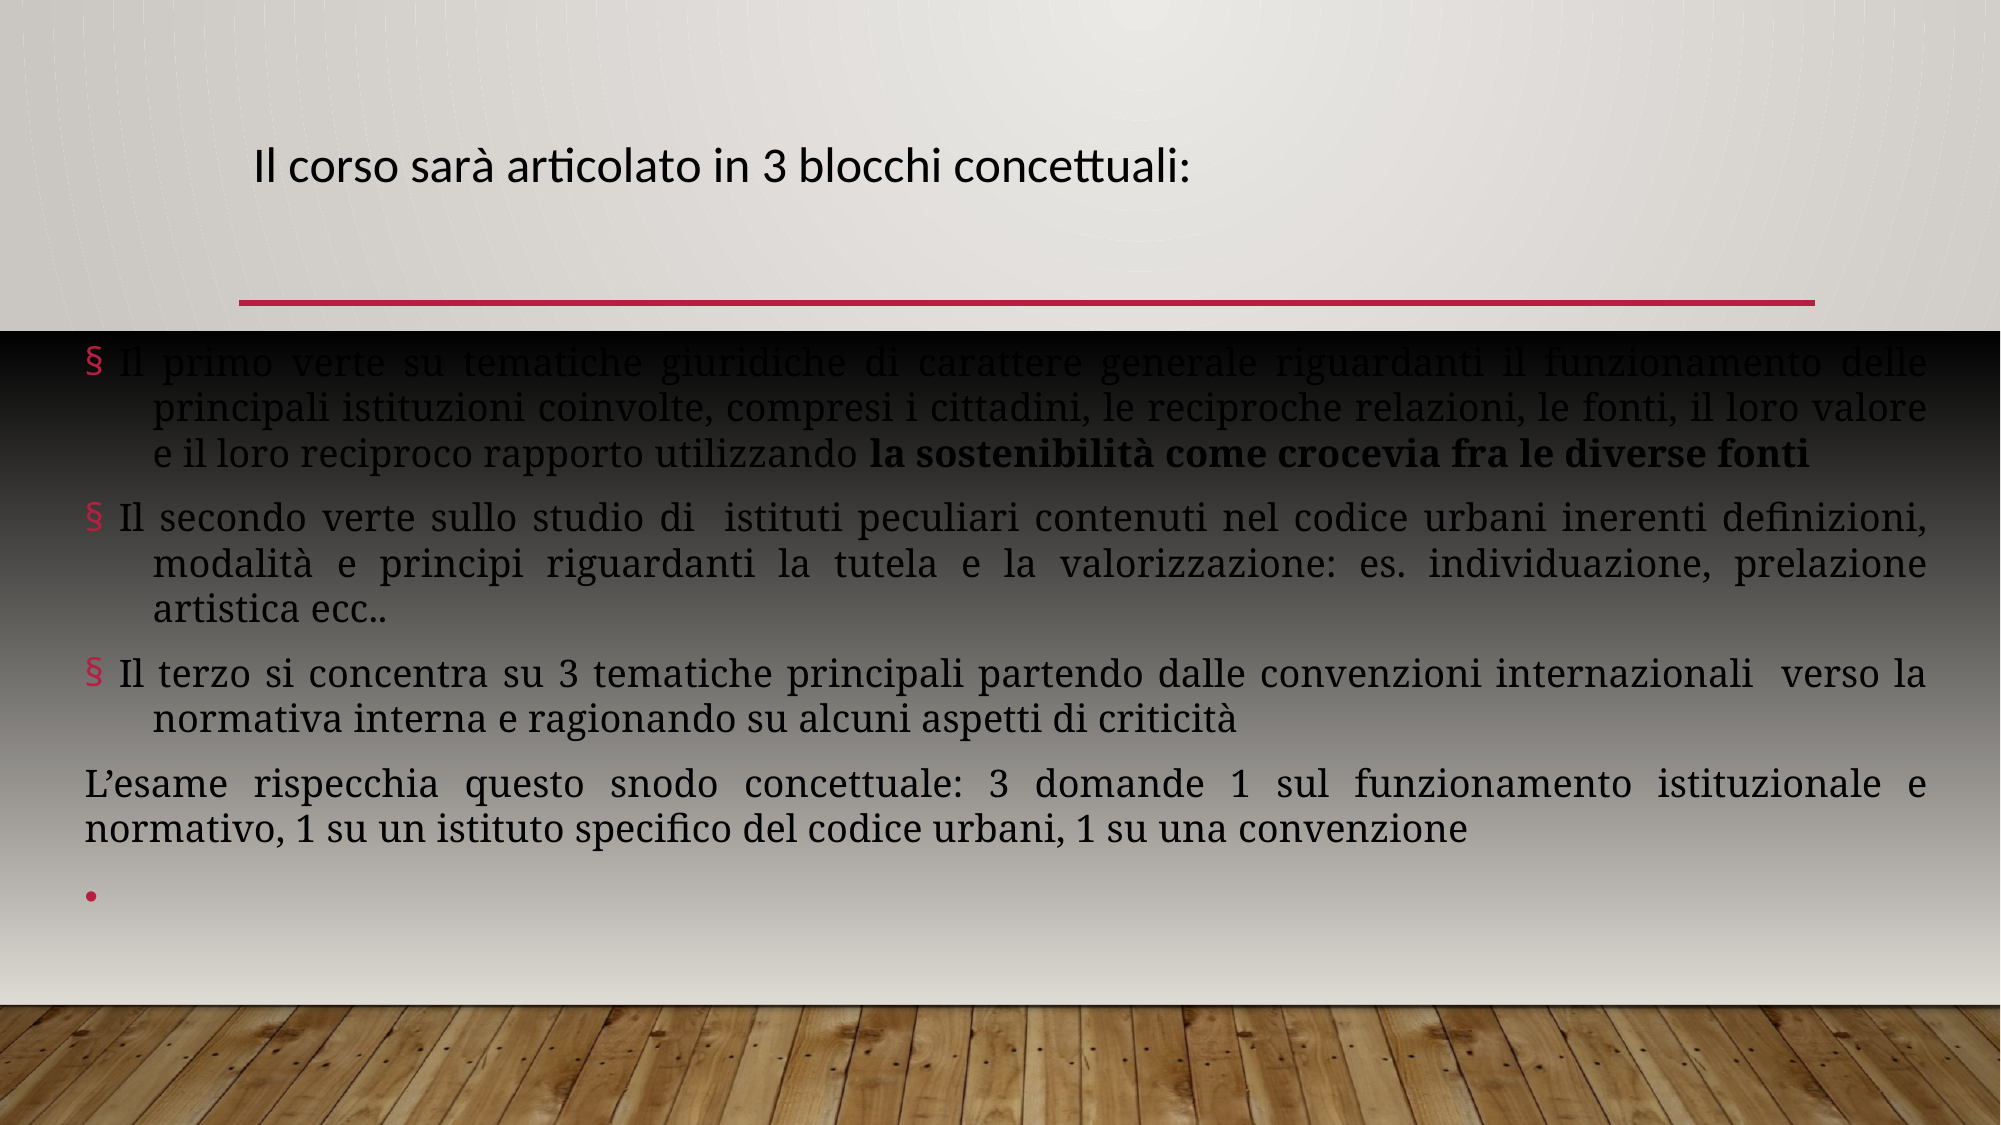

# Il corso sarà articolato in 3 blocchi concettuali:
Il primo verte su tematiche giuridiche di carattere generale riguardanti il funzionamento delle principali istituzioni coinvolte, compresi i cittadini, le reciproche relazioni, le fonti, il loro valore e il loro reciproco rapporto utilizzando la sostenibilità come crocevia fra le diverse fonti
Il secondo verte sullo studio di istituti peculiari contenuti nel codice urbani inerenti definizioni, modalità e principi riguardanti la tutela e la valorizzazione: es. individuazione, prelazione artistica ecc..
Il terzo si concentra su 3 tematiche principali partendo dalle convenzioni internazionali verso la normativa interna e ragionando su alcuni aspetti di criticità
L’esame rispecchia questo snodo concettuale: 3 domande 1 sul funzionamento istituzionale e normativo, 1 su un istituto specifico del codice urbani, 1 su una convenzione